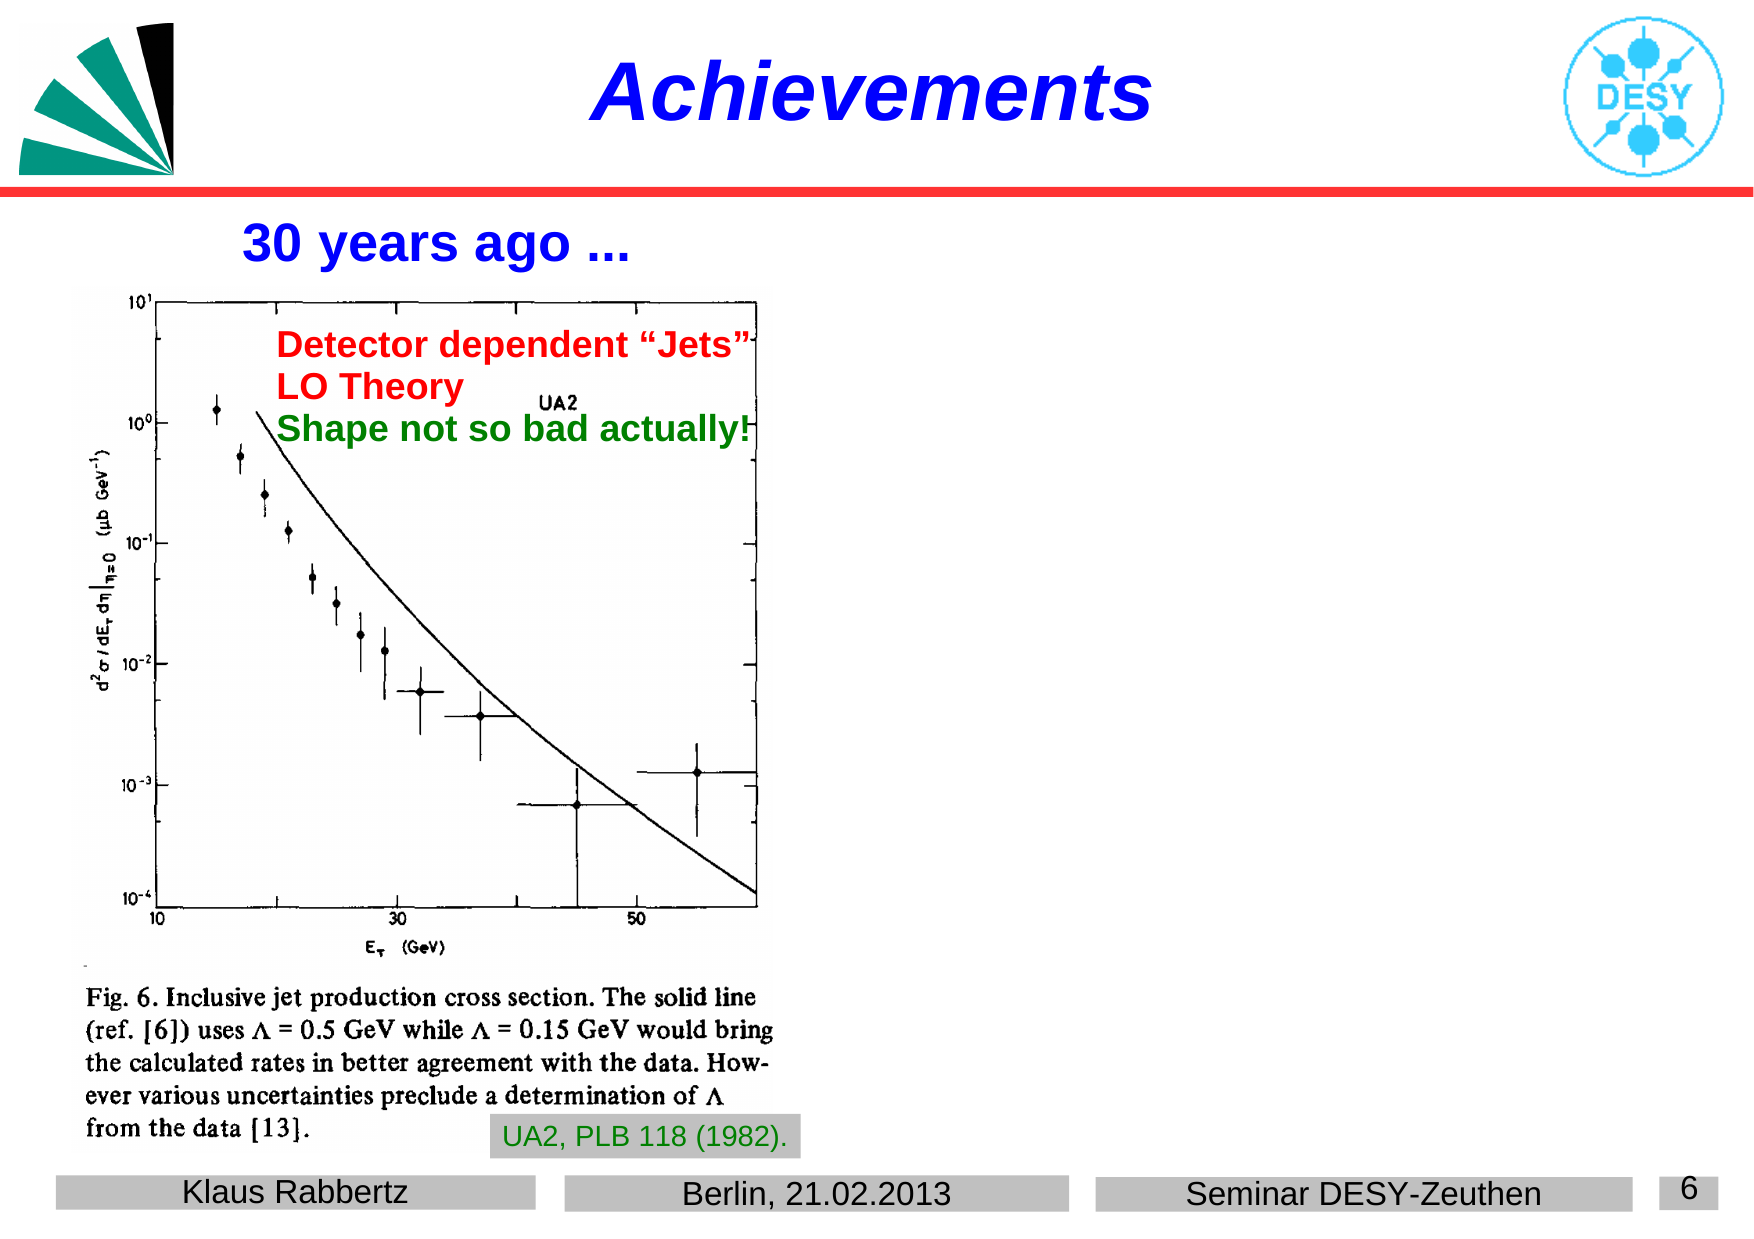

# Achievements
30 years ago ...
Detector dependent “Jets”
LO Theory
Shape not so bad actually!
UA2, PLB 118 (1982).